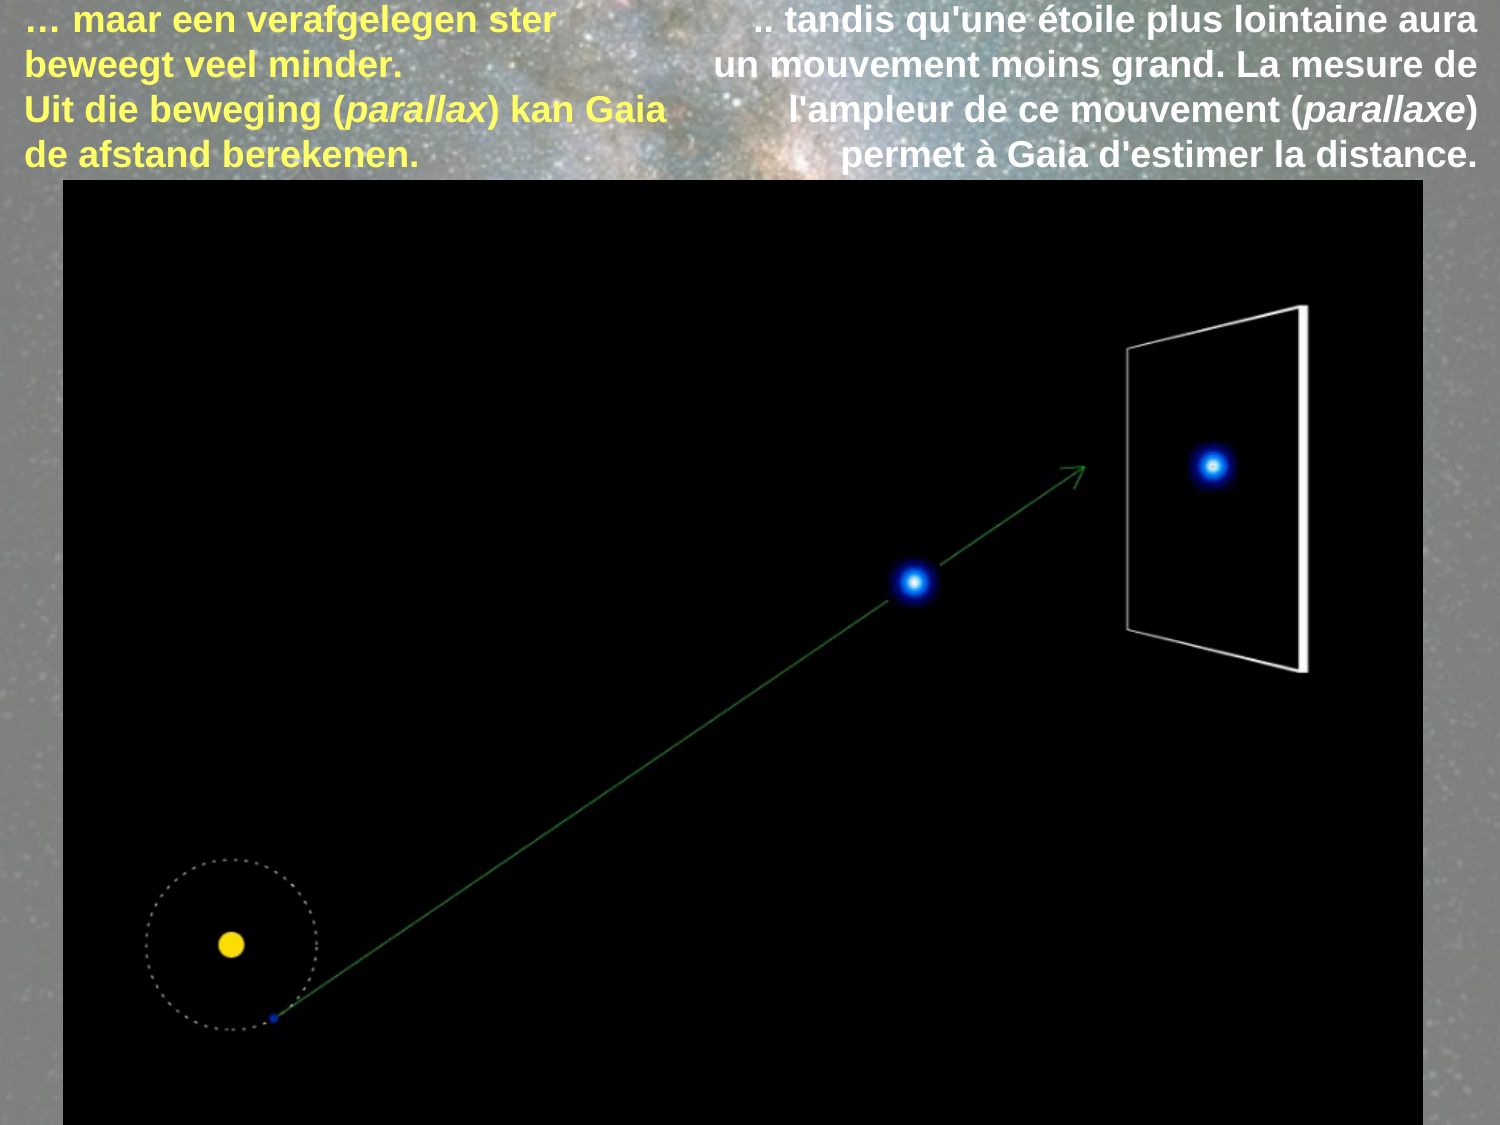

.. tandis qu'une étoile plus lointaine aura un mouvement moins grand. La mesure de l'ampleur de ce mouvement (parallaxe) permet à Gaia d'estimer la distance.
… maar een verafgelegen ster beweegt veel minder.
Uit die beweging (parallax) kan Gaia de afstand berekenen.